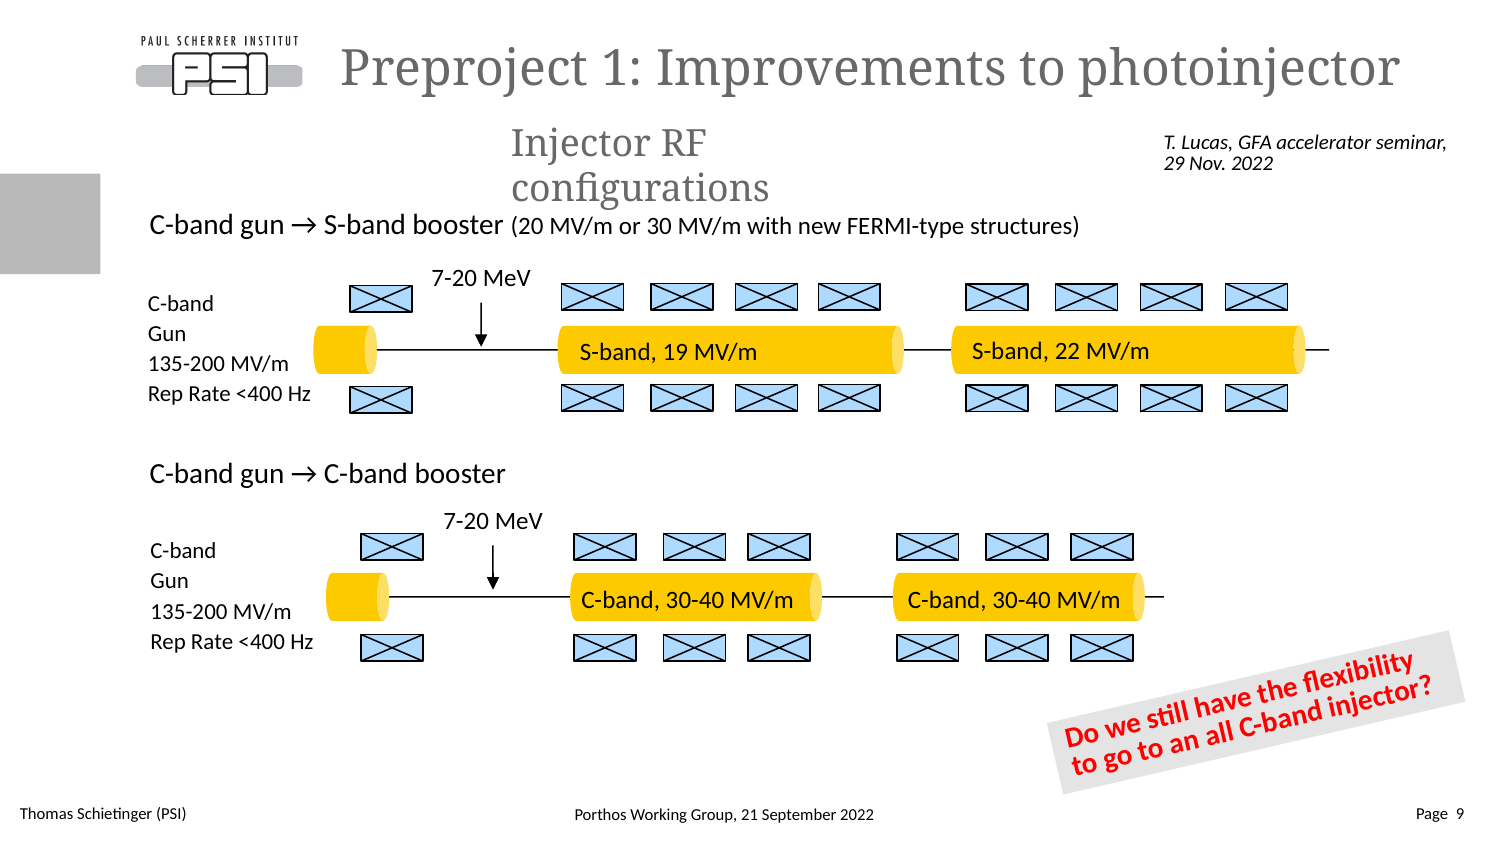

# Preproject 1: Improvements to photoinjector
Injector RF configurations
T. Lucas, GFA accelerator seminar, 29 Nov. 2022
C-band gun → S-band booster (20 MV/m or 30 MV/m with new FERMI-type structures)
7-20 MeV
C-band
Gun
135-200 MV/m
Rep Rate <400 Hz
S-band, 22 MV/m
S-band, 19 MV/m
C-band gun → C-band booster
7-20 MeV
C-band
Gun
135-200 MV/m
Rep Rate <400 Hz
C-band, 30-40 MV/m
C-band, 30-40 MV/m
Do we still have the flexibility to go to an all C-band injector?